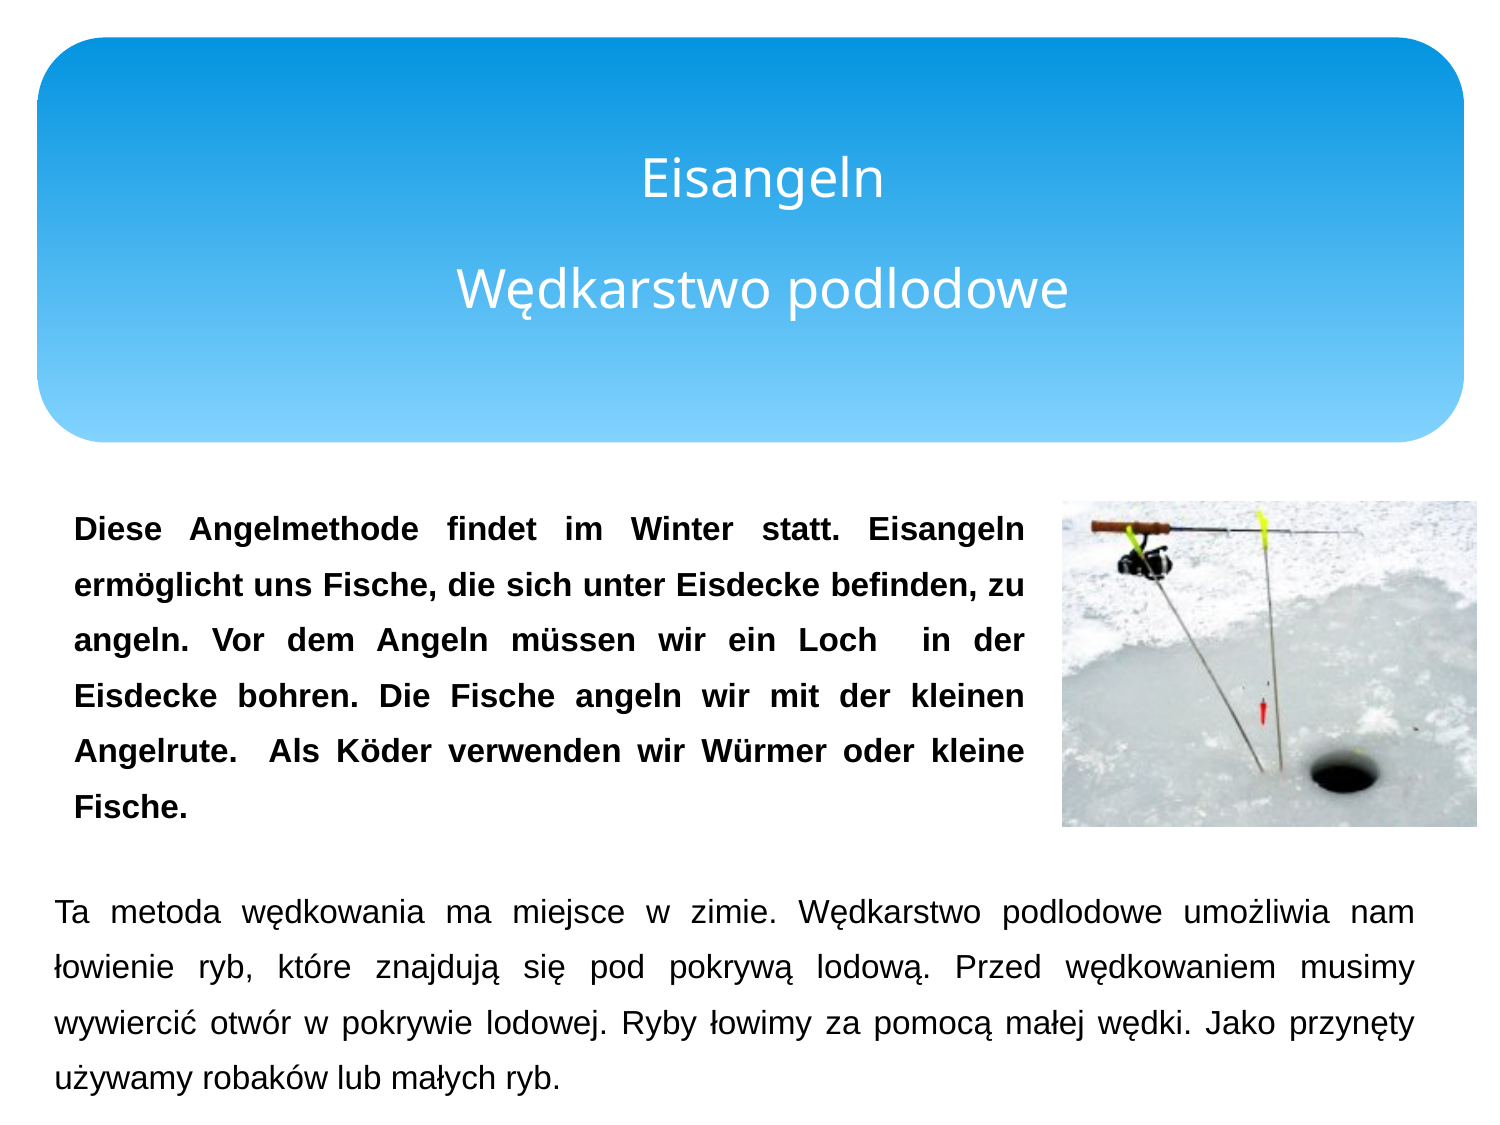

# Eisangeln Wędkarstwo podlodowe
Diese Angelmethode findet im Winter statt. Eisangeln ermöglicht uns Fische, die sich unter Eisdecke befinden, zu angeln. Vor dem Angeln müssen wir ein Loch in der Eisdecke bohren. Die Fische angeln wir mit der kleinen Angelrute. Als Köder verwenden wir Würmer oder kleine Fische.
Ta metoda wędkowania ma miejsce w zimie. Wędkarstwo podlodowe umożliwia nam łowienie ryb, które znajdują się pod pokrywą lodową. Przed wędkowaniem musimy wywiercić otwór w pokrywie lodowej. Ryby łowimy za pomocą małej wędki. Jako przynęty używamy robaków lub małych ryb.